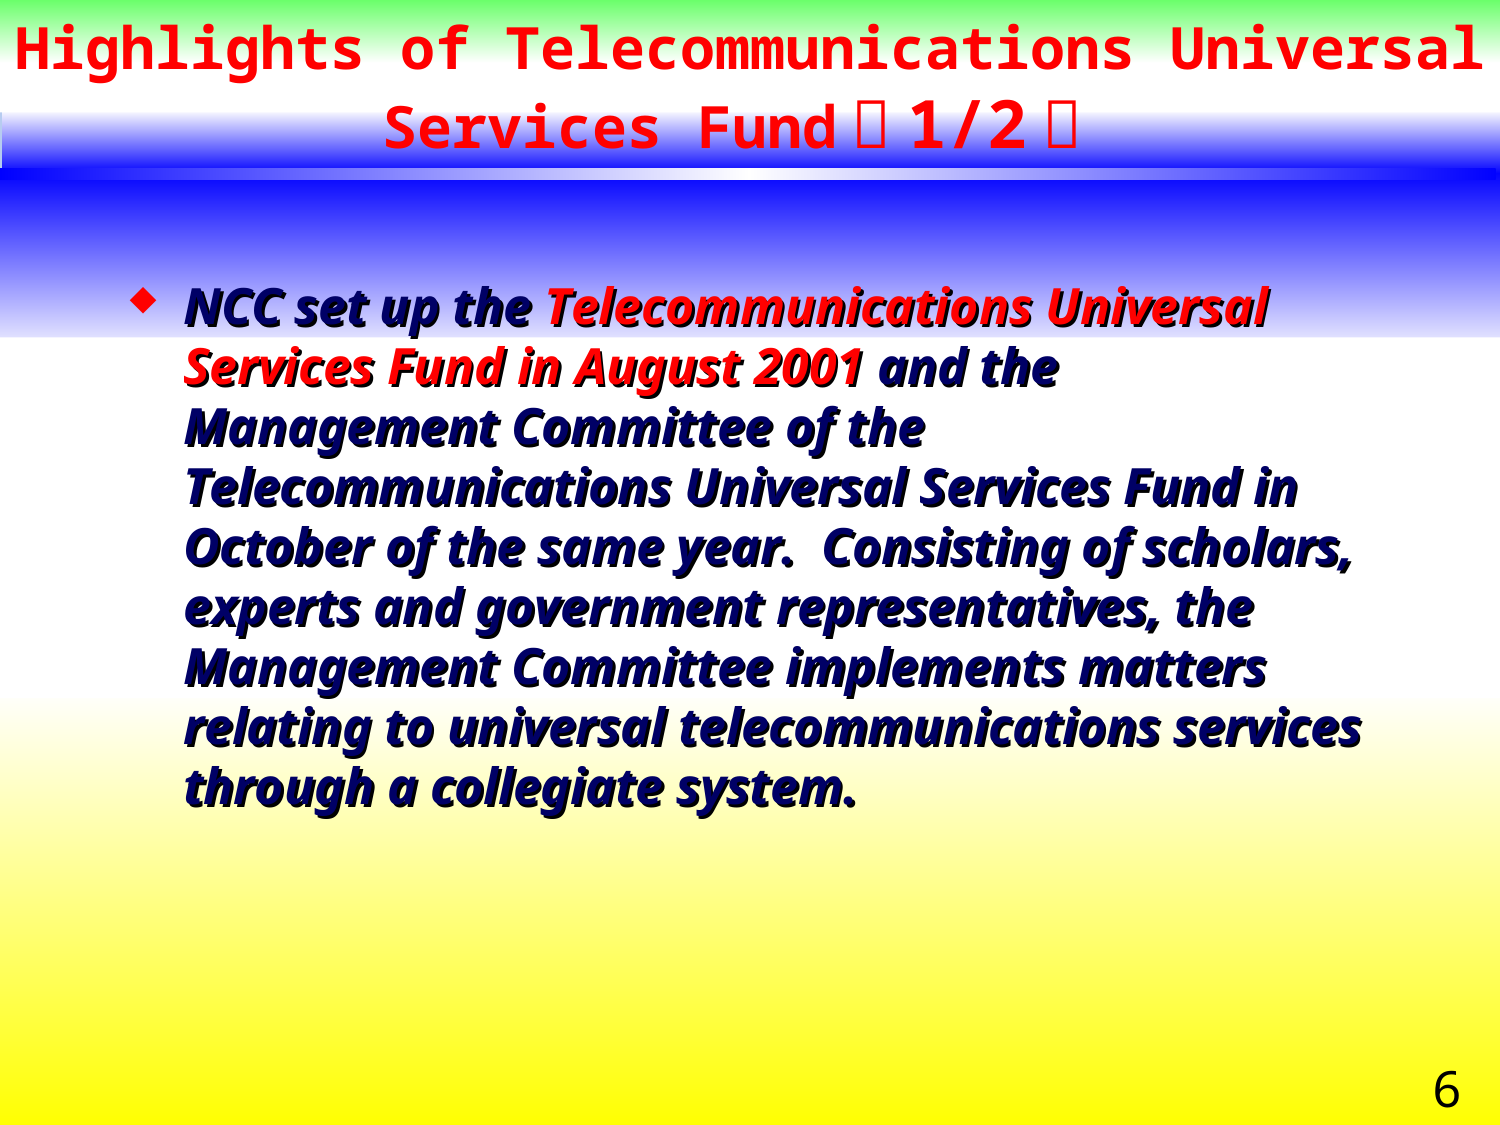

# Highlights of Telecommunications Universal Services Fund（1/2）
NCC set up the Telecommunications Universal Services Fund in August 2001 and the Management Committee of the Telecommunications Universal Services Fund in October of the same year. Consisting of scholars, experts and government representatives, the Management Committee implements matters relating to universal telecommunications services through a collegiate system.
6